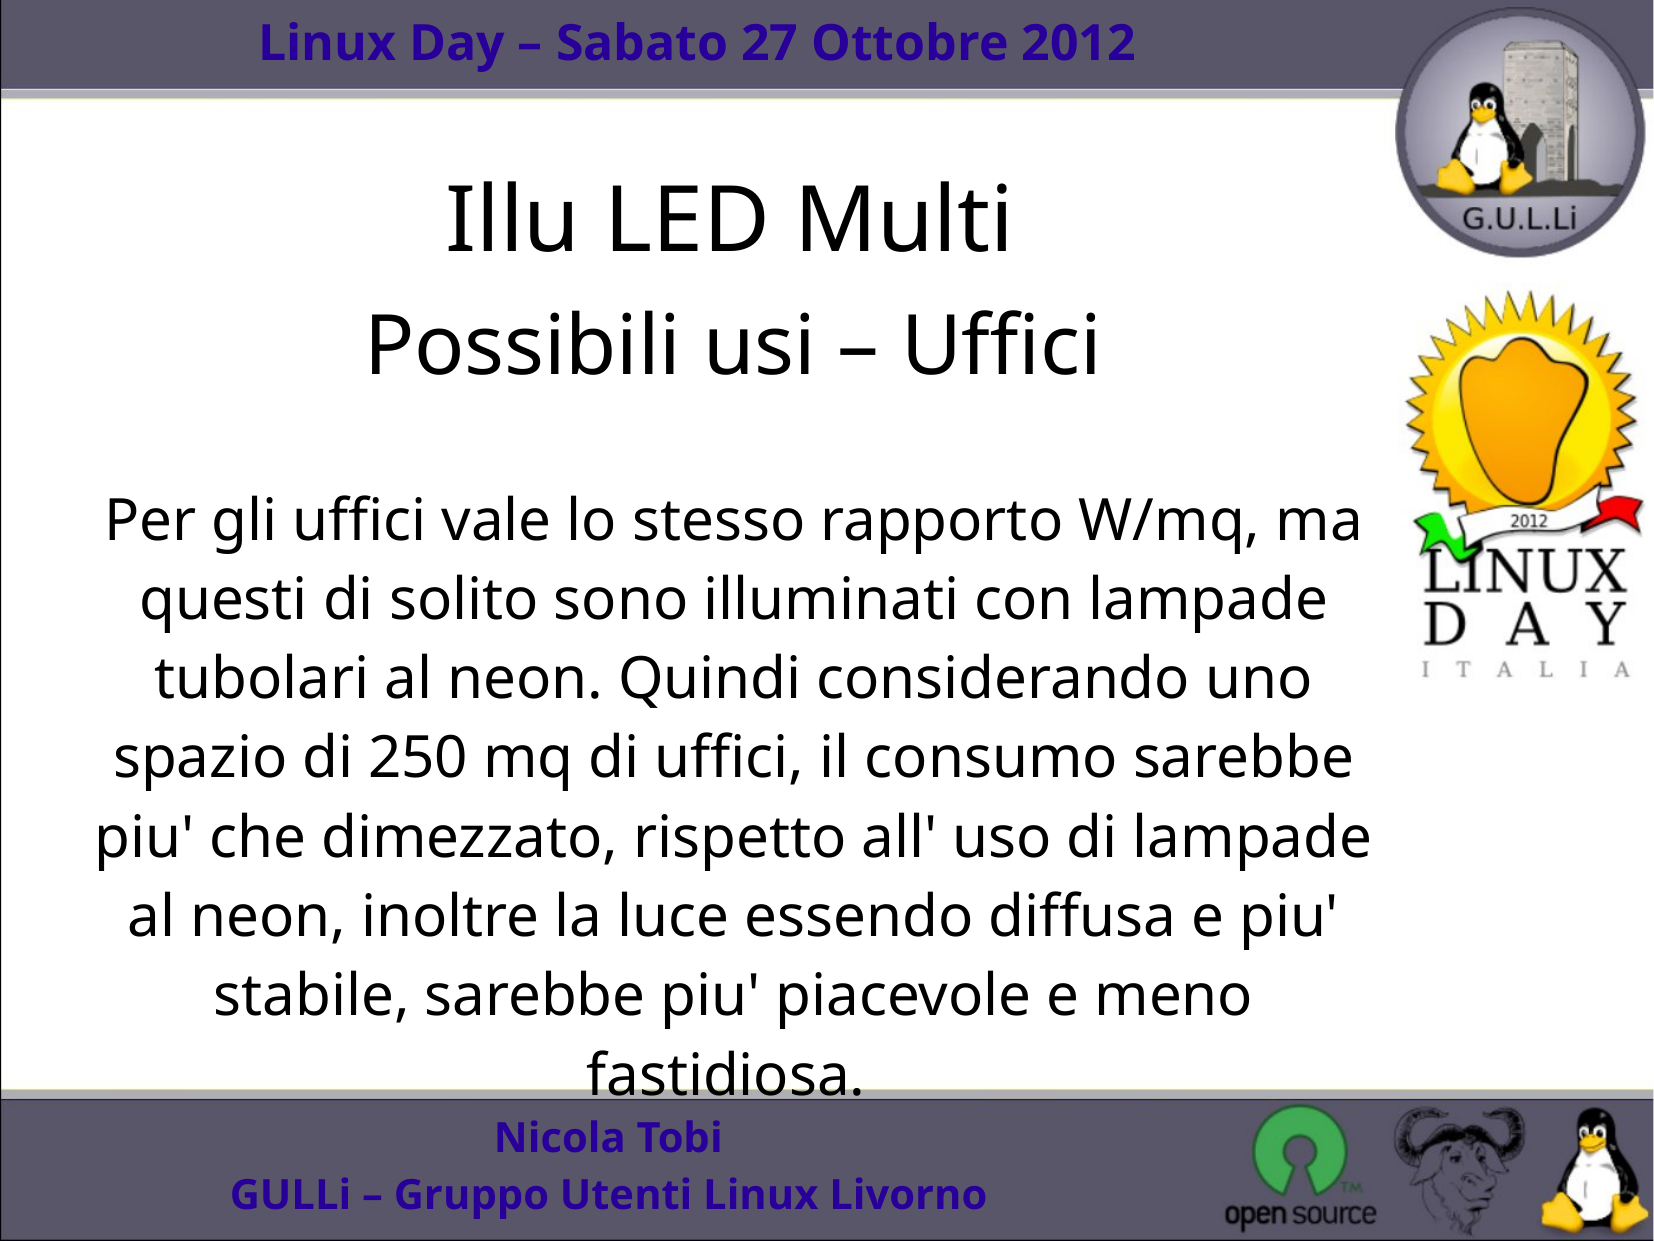

Linux Day – Sabato 27 Ottobre 2012
# Illu LED Multi
Possibili usi – Uffici
Per gli uffici vale lo stesso rapporto W/mq, ma questi di solito sono illuminati con lampade tubolari al neon. Quindi considerando uno spazio di 250 mq di uffici, il consumo sarebbe piu' che dimezzato, rispetto all' uso di lampade al neon, inoltre la luce essendo diffusa e piu' stabile, sarebbe piu' piacevole e meno fastidiosa.
Nicola Tobi
GULLi – Gruppo Utenti Linux Livorno